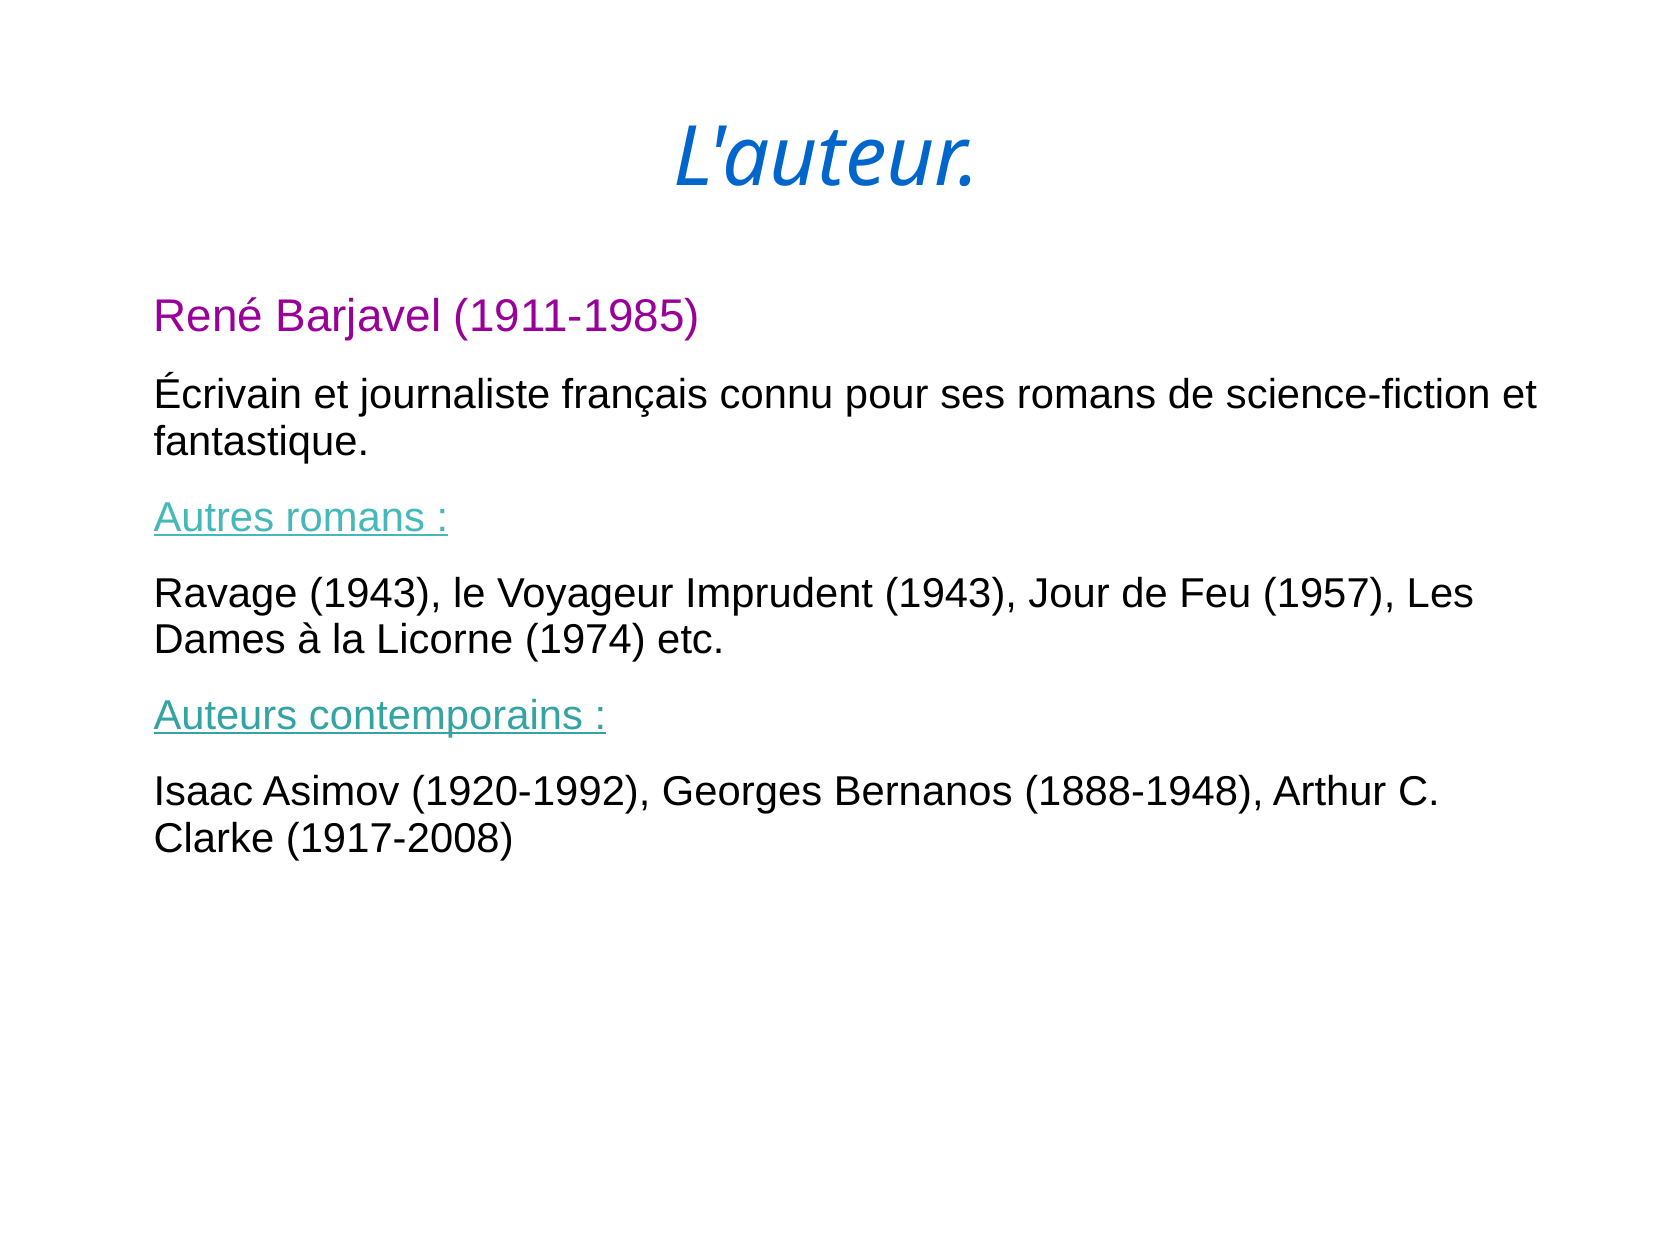

# L'auteur.
René Barjavel (1911-1985)
Écrivain et journaliste français connu pour ses romans de science-fiction et fantastique.
Autres romans :
Ravage (1943), le Voyageur Imprudent (1943), Jour de Feu (1957), Les Dames à la Licorne (1974) etc.
Auteurs contemporains :
Isaac Asimov (1920-1992), Georges Bernanos (1888-1948), Arthur C. Clarke (1917-2008)